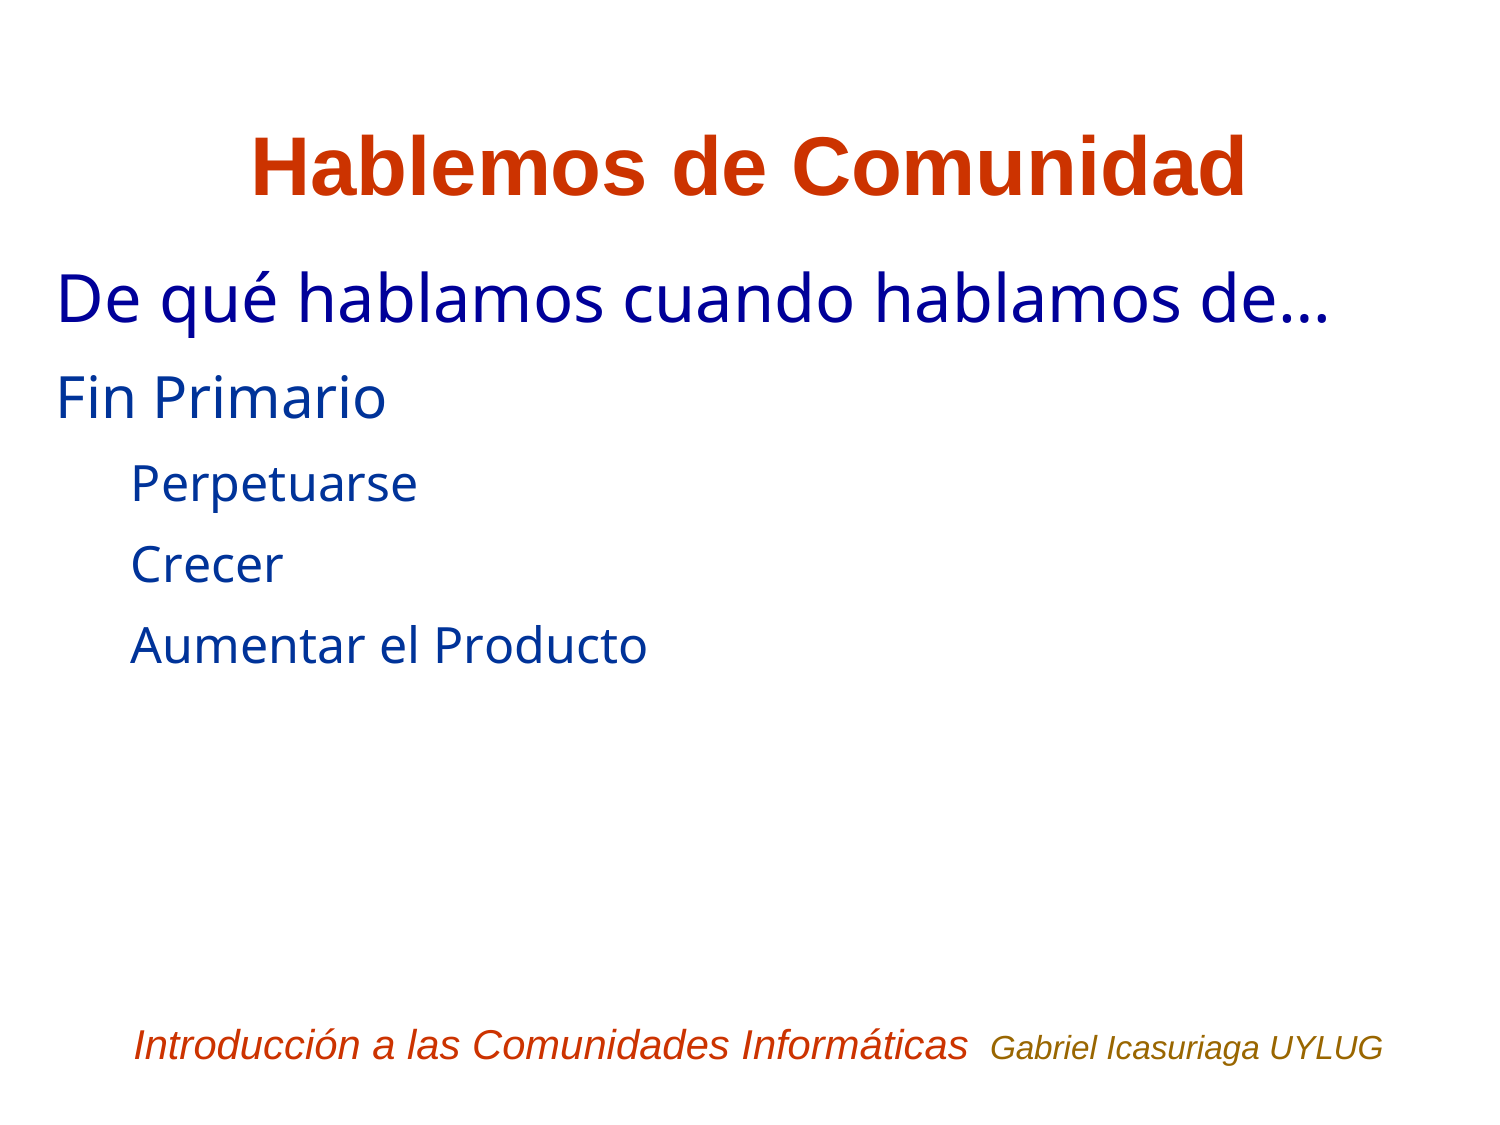

# Hablemos de Comunidad
De qué hablamos cuando hablamos de…
Fin Primario
Perpetuarse
Crecer
Aumentar el Producto
Introducción a las Comunidades Informáticas Gabriel Icasuriaga UYLUG